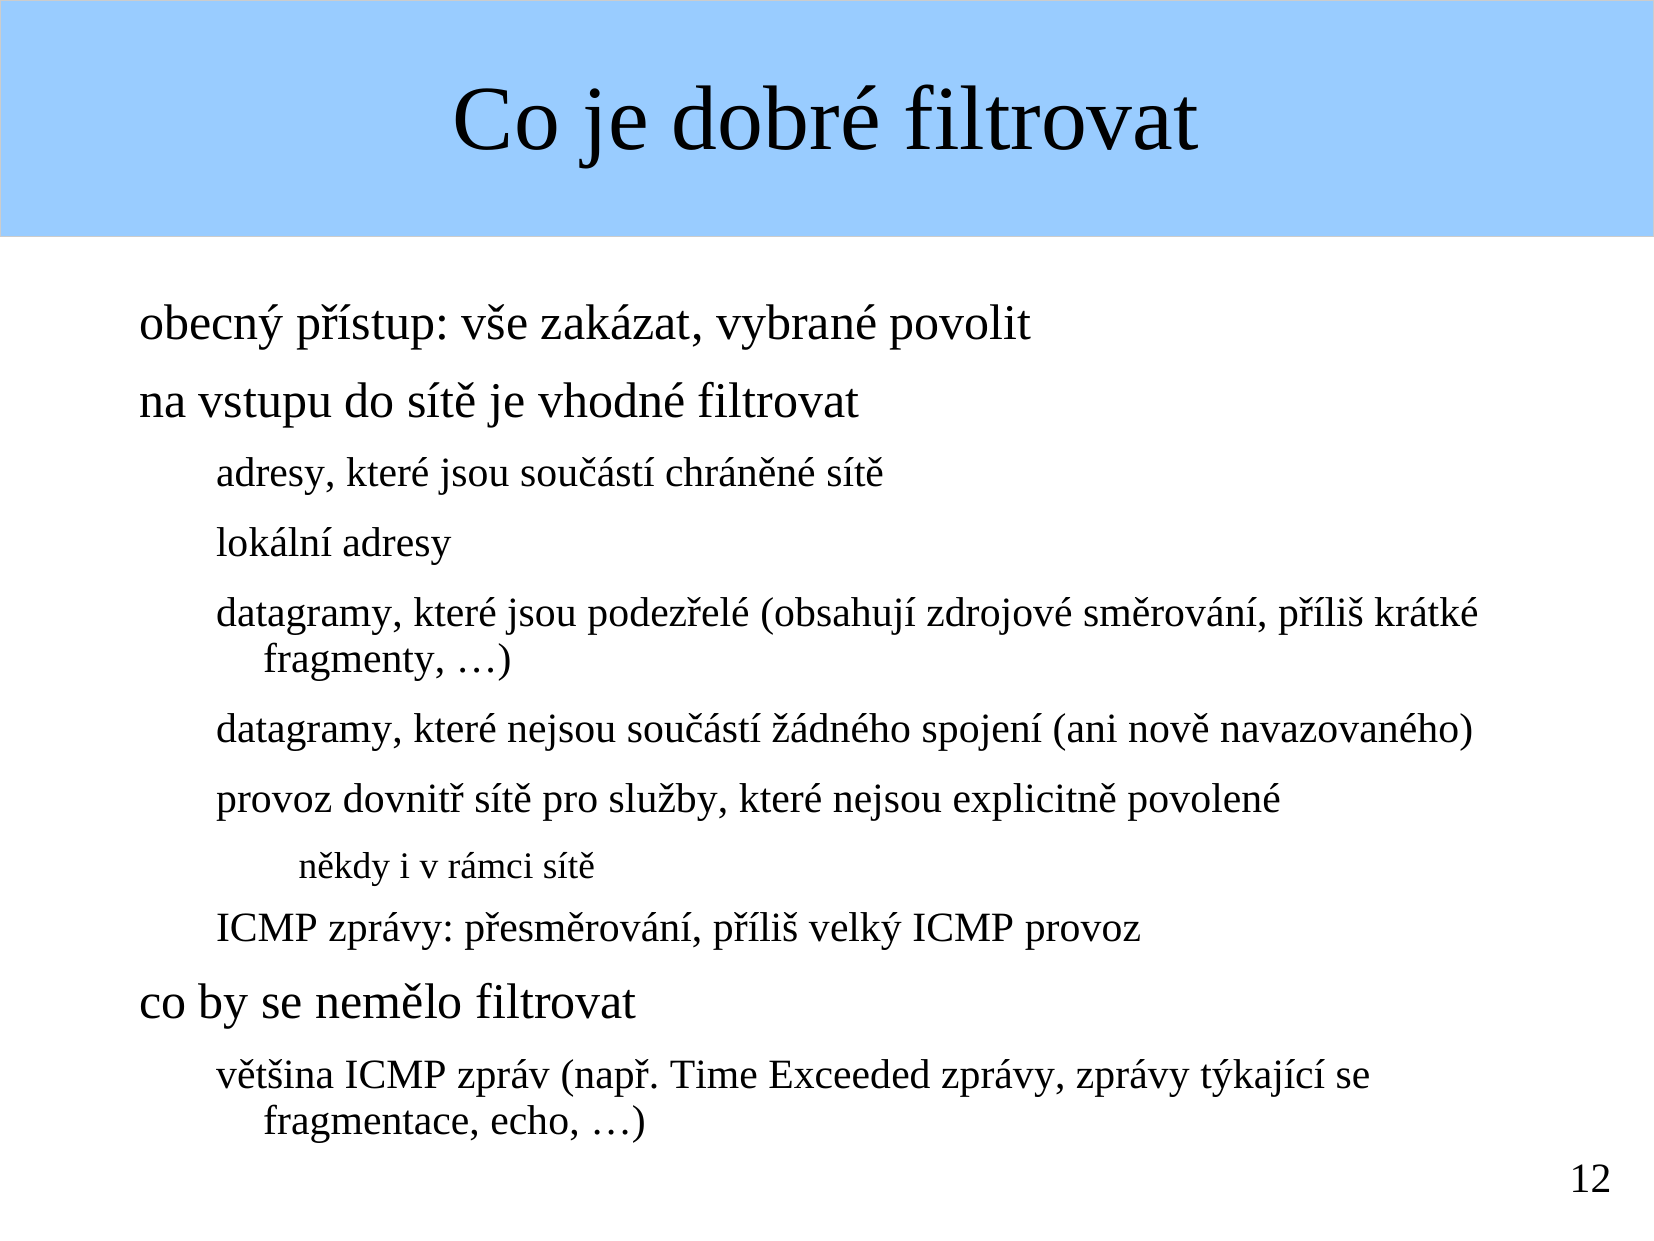

# Co je dobré filtrovat
obecný přístup: vše zakázat, vybrané povolit
na vstupu do sítě je vhodné filtrovat
adresy, které jsou součástí chráněné sítě
lokální adresy
datagramy, které jsou podezřelé (obsahují zdrojové směrování, příliš krátké fragmenty, …)
datagramy, které nejsou součástí žádného spojení (ani nově navazovaného)
provoz dovnitř sítě pro služby, které nejsou explicitně povolené
někdy i v rámci sítě
ICMP zprávy: přesměrování, příliš velký ICMP provoz
co by se nemělo filtrovat
většina ICMP zpráv (např. Time Exceeded zprávy, zprávy týkající se fragmentace, echo, …)